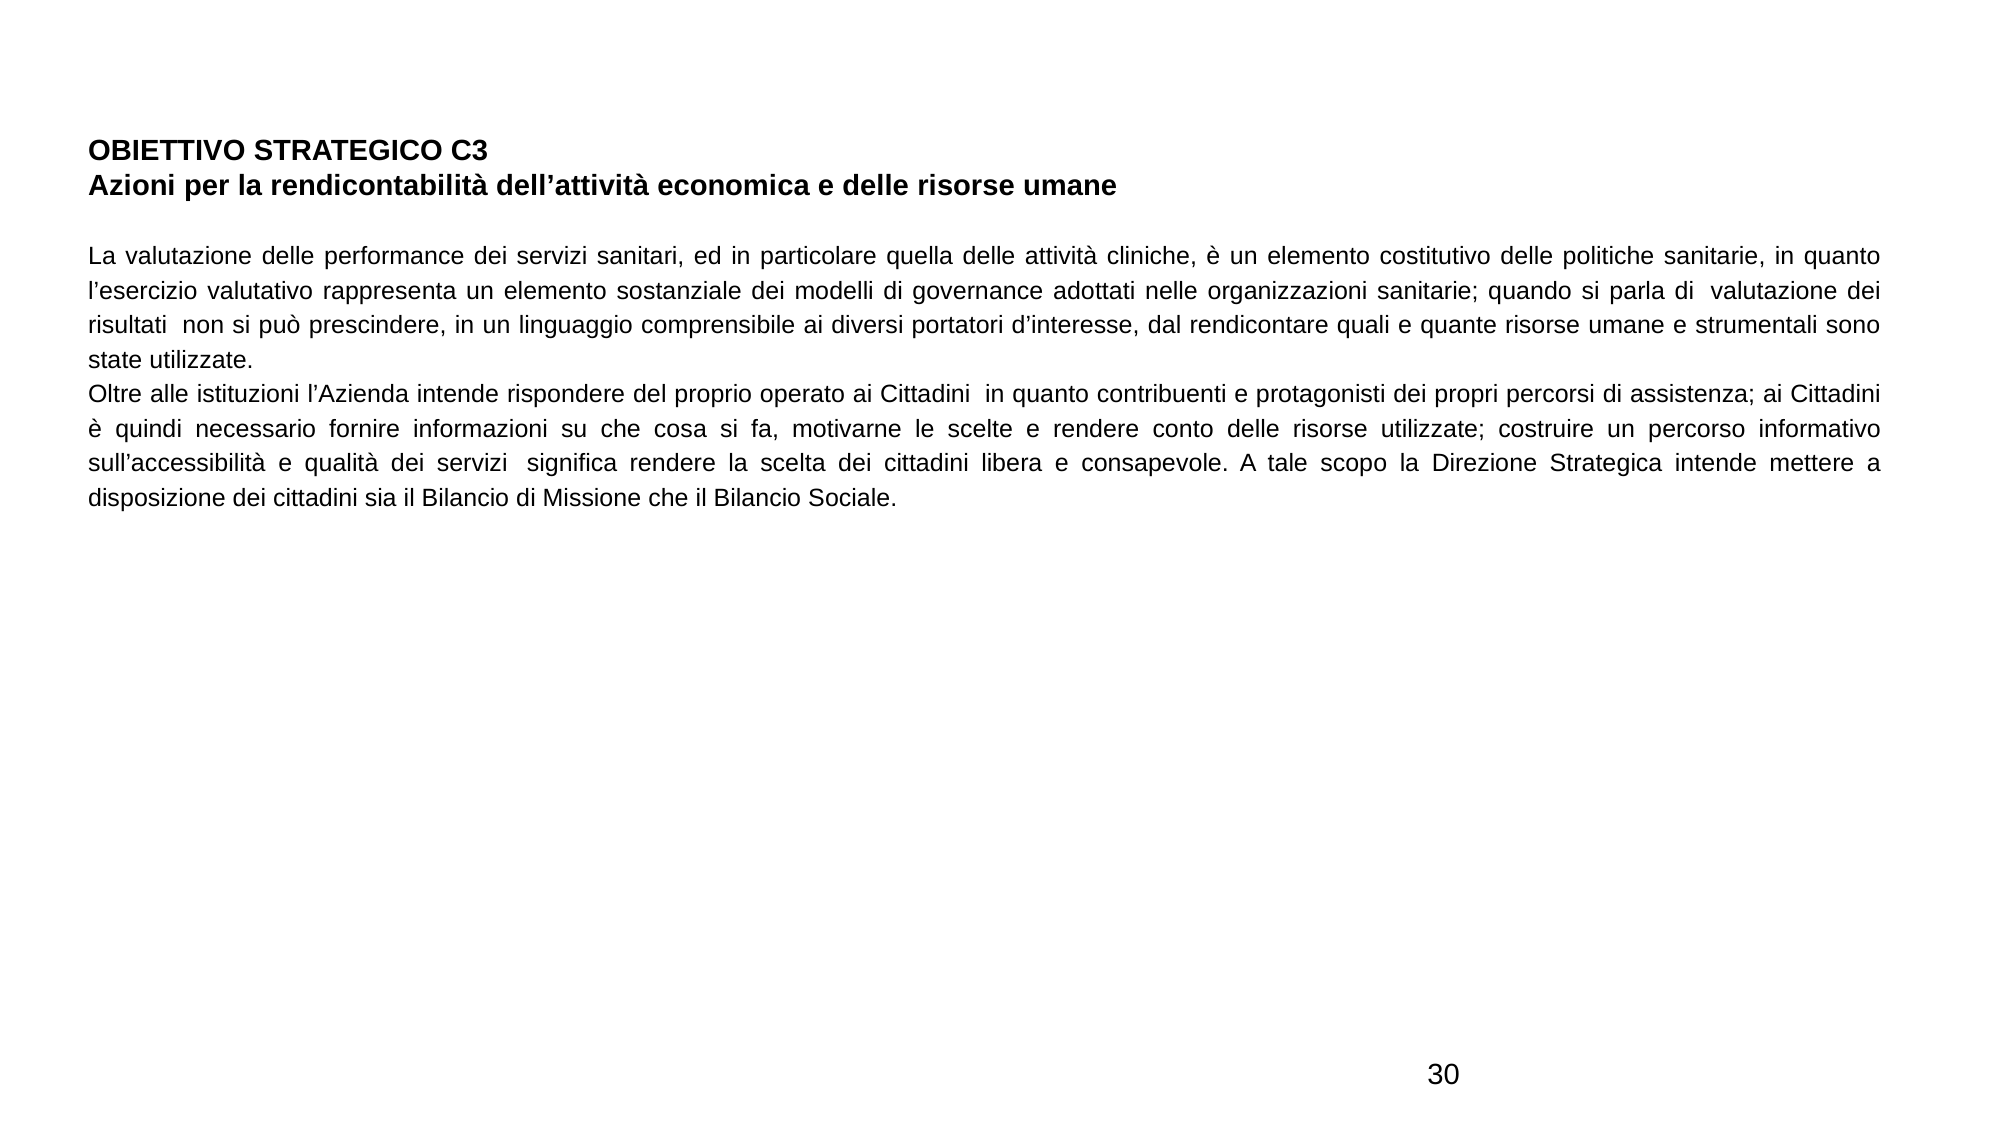

OBIETTIVO STRATEGICO C3
Azioni per la rendicontabilità dell’attività economica e delle risorse umane
La valutazione delle performance dei servizi sanitari, ed in particolare quella delle attività cliniche, è un elemento costitutivo delle politiche sanitarie, in quanto l’esercizio valutativo rappresenta un elemento sostanziale dei modelli di governance adottati nelle organizzazioni sanitarie; quando si parla di  valutazione dei risultati  non si può prescindere, in un linguaggio comprensibile ai diversi portatori d’interesse, dal rendicontare quali e quante risorse umane e strumentali sono state utilizzate.
Oltre alle istituzioni l’Azienda intende rispondere del proprio operato ai Cittadini  in quanto contribuenti e protagonisti dei propri percorsi di assistenza; ai Cittadini è quindi necessario fornire informazioni su che cosa si fa, motivarne le scelte e rendere conto delle risorse utilizzate; costruire un percorso informativo sull’accessibilità e qualità dei servizi  significa rendere la scelta dei cittadini libera e consapevole. A tale scopo la Direzione Strategica intende mettere a disposizione dei cittadini sia il Bilancio di Missione che il Bilancio Sociale.